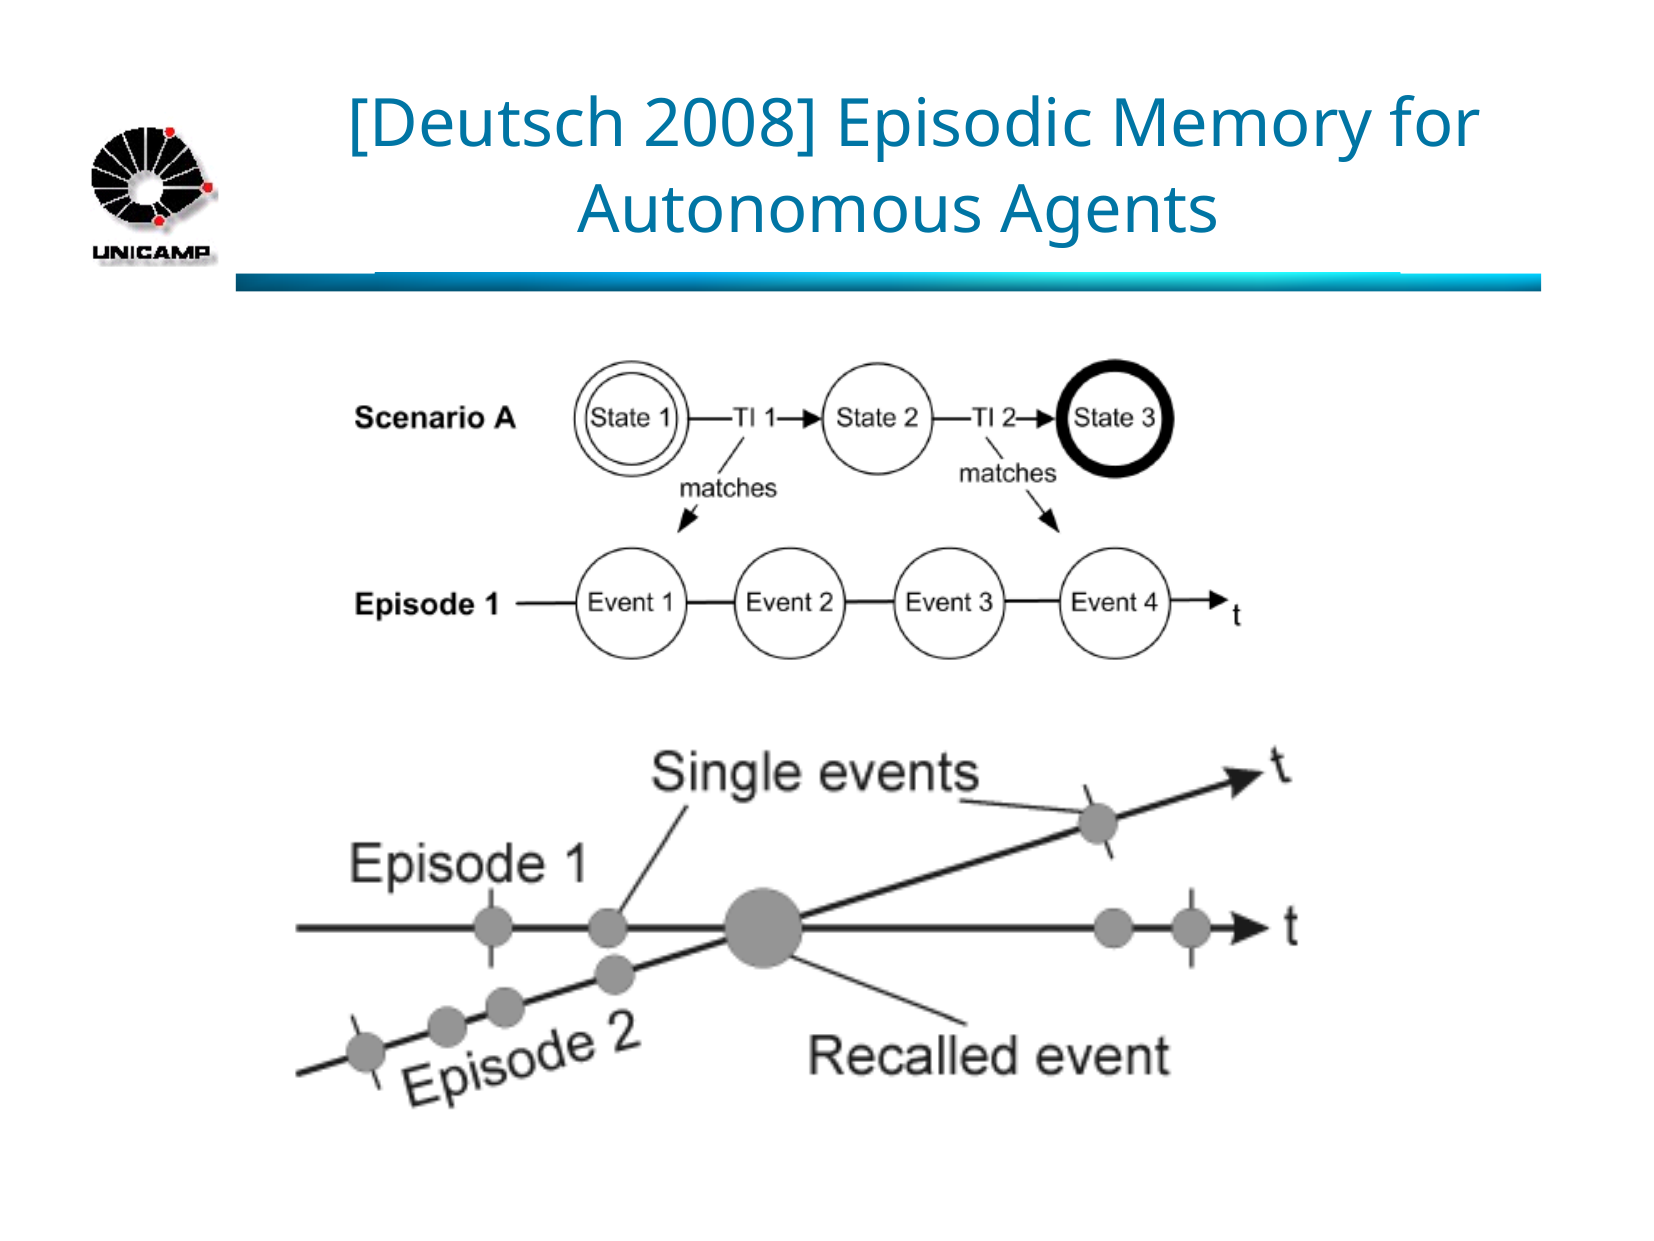

# [Deutsch 2008] Episodic Memory for Autonomous Agents